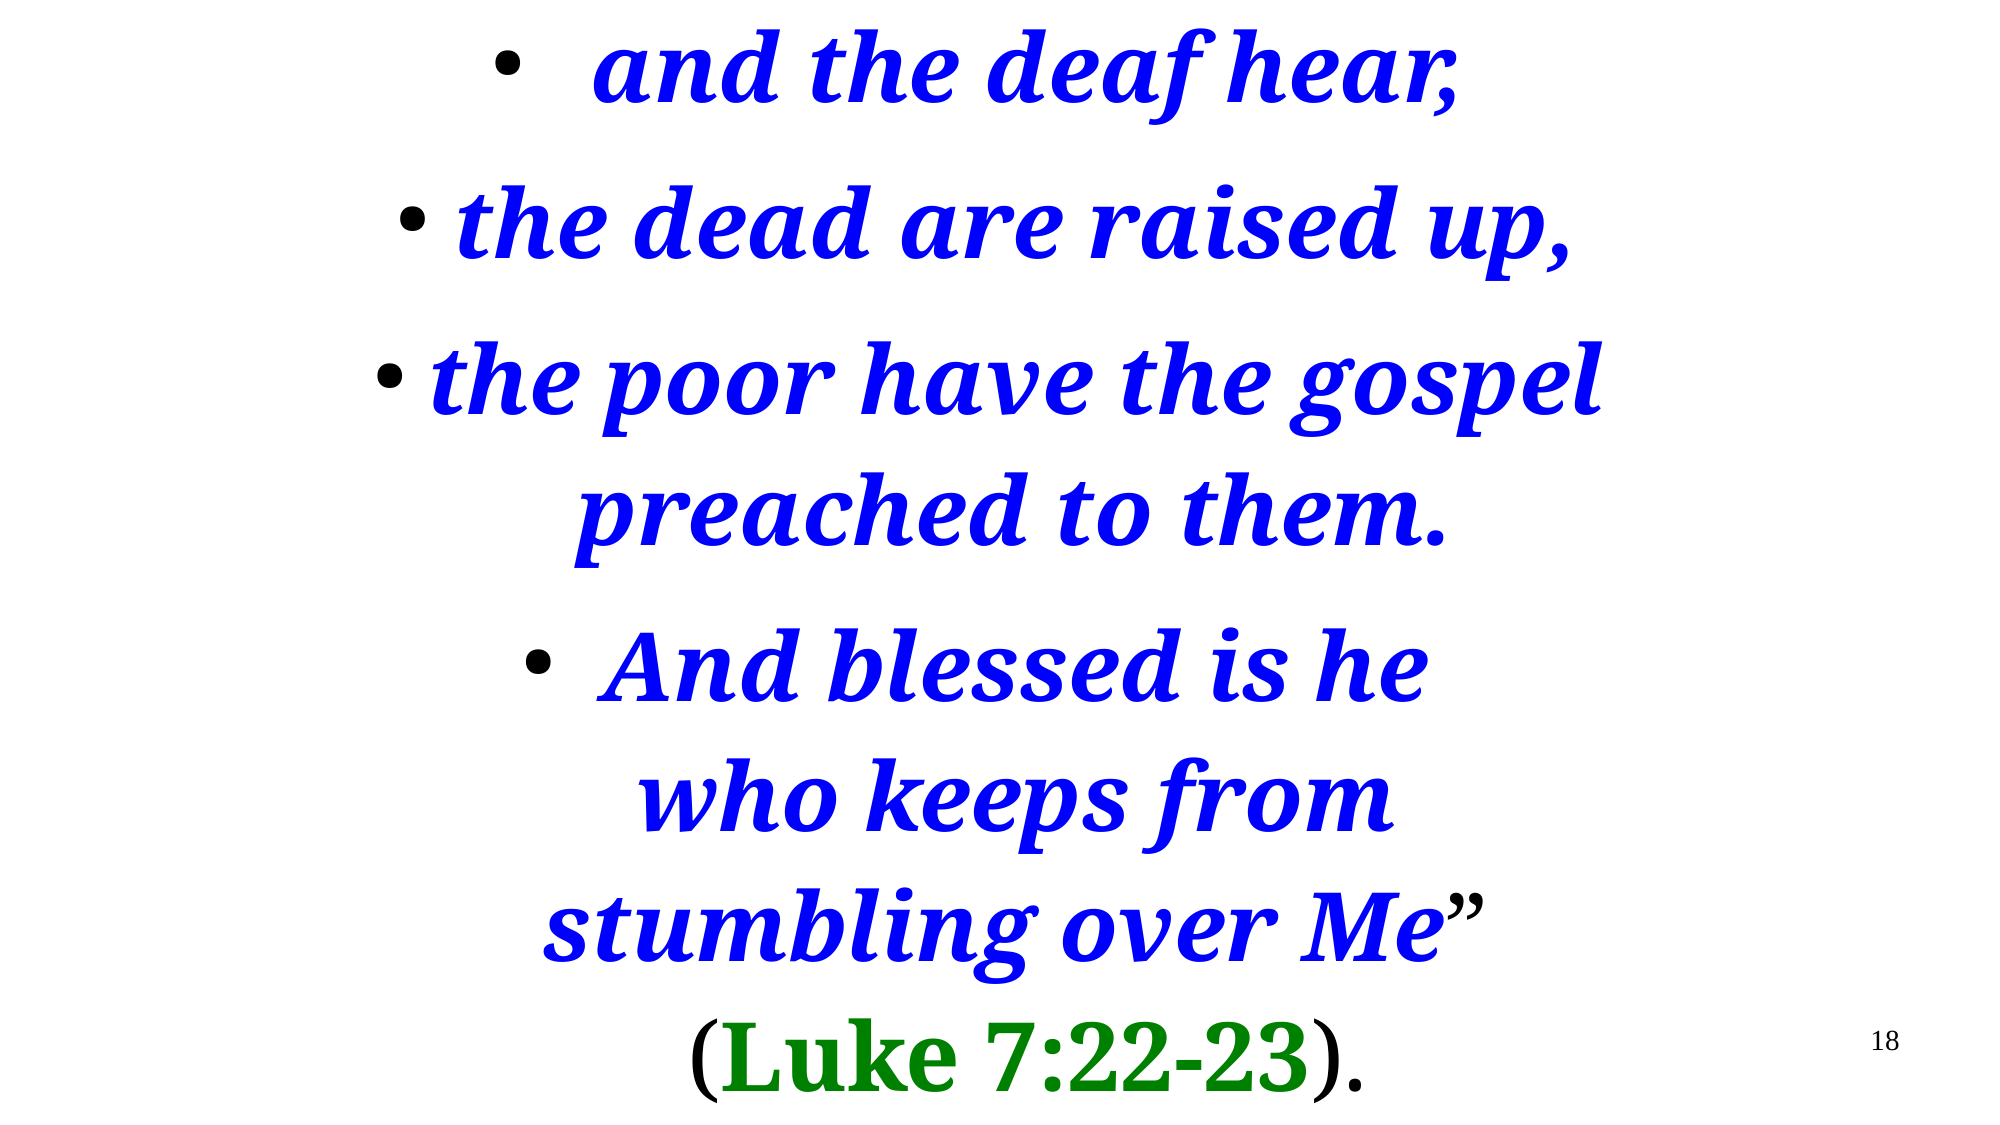

# and the deaf hear,
the dead are raised up,
the poor have the gospel
preached to them.
And blessed is he
who keeps from
stumbling over Me”
(Luke 7:22-23).
18